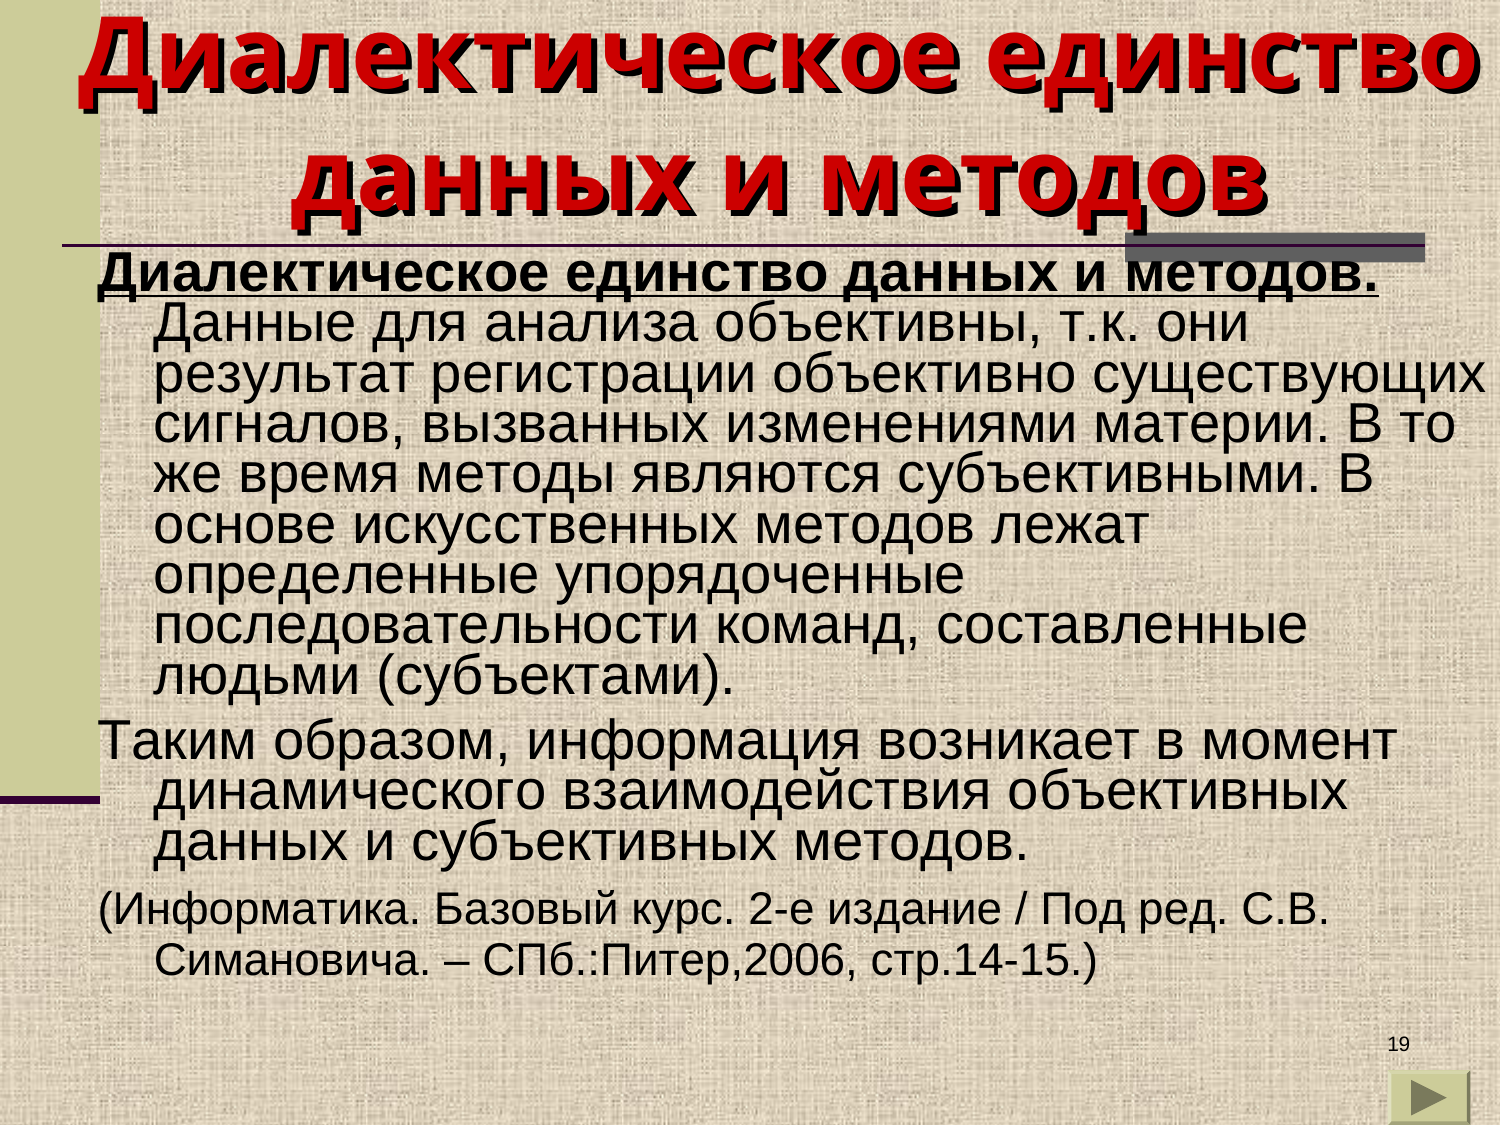

Диалектическое единство данных и методов
# Диалектическое единство данных и методов. Данные для анализа объективны, т.к. они результат регистрации объективно существующих сигналов, вызванных изменениями материи. В то же время методы являются субъективными. В основе искусственных методов лежат определенные упорядоченные последовательности команд, составленные людьми (субъектами).
Таким образом, информация возникает в момент динамического взаимодействия объективных данных и субъективных методов.
(Информатика. Базовый курс. 2-е издание / Под ред. С.В. Симановича. – СПб.:Питер,2006, стр.14-15.)
19